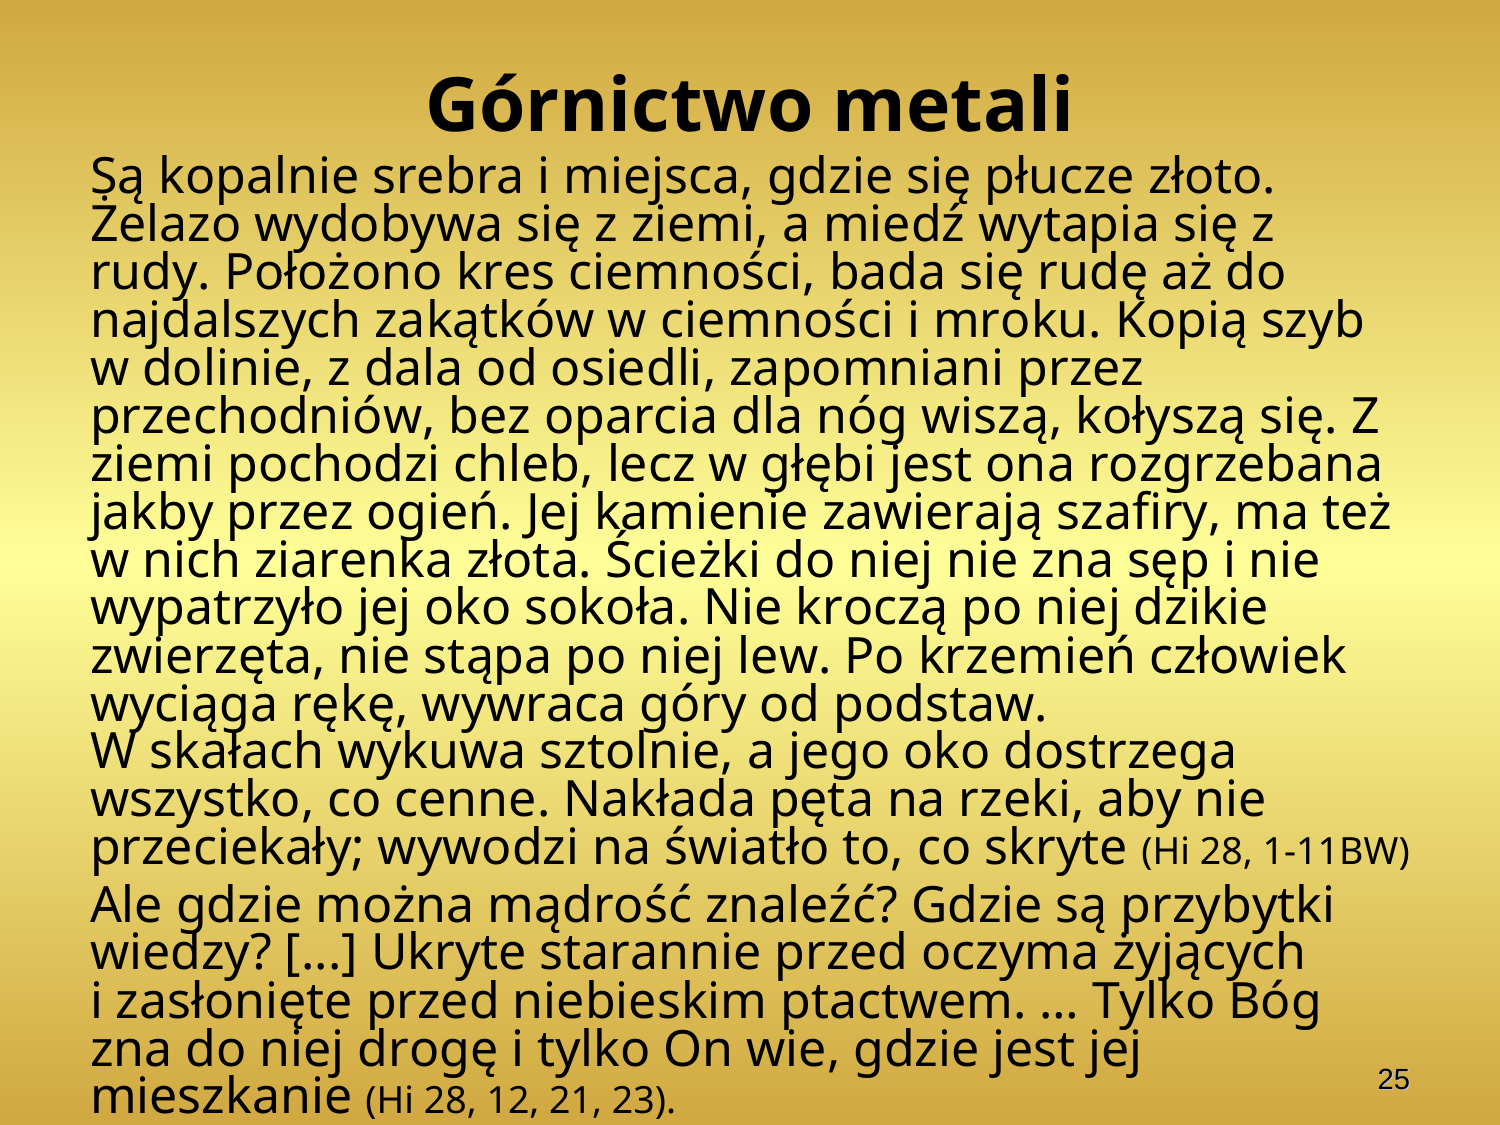

# Górnictwo metali
Są kopalnie srebra i miejsca, gdzie się płucze złoto. Żelazo wydobywa się z ziemi, a miedź wytapia się z rudy. Położono kres ciemności, bada się rudę aż do najdalszych zakątków w ciemności i mroku. Kopią szyb w dolinie, z dala od osiedli, zapomniani przez przechodniów, bez oparcia dla nóg wiszą, kołyszą się. Z ziemi pochodzi chleb, lecz w głębi jest ona rozgrzebana jakby przez ogień. Jej kamienie zawierają szafiry, ma też w nich ziarenka złota. Ścieżki do niej nie zna sęp i nie wypatrzyło jej oko sokoła. Nie kroczą po niej dzikie zwierzęta, nie stąpa po niej lew. Po krzemień człowiek wyciąga rękę, wywraca góry od podstaw.
W skałach wykuwa sztolnie, a jego oko dostrzega wszystko, co cenne. Nakłada pęta na rzeki, aby nie przeciekały; wywodzi na światło to, co skryte (Hi 28, 1-11BW)
Ale gdzie można mądrość znaleźć? Gdzie są przybytki wiedzy? [...] Ukryte starannie przed oczyma żyjących
i zasłonięte przed niebieskim ptactwem. … Tylko Bóg zna do niej drogę i tylko On wie, gdzie jest jej mieszkanie (Hi 28, 12, 21, 23).